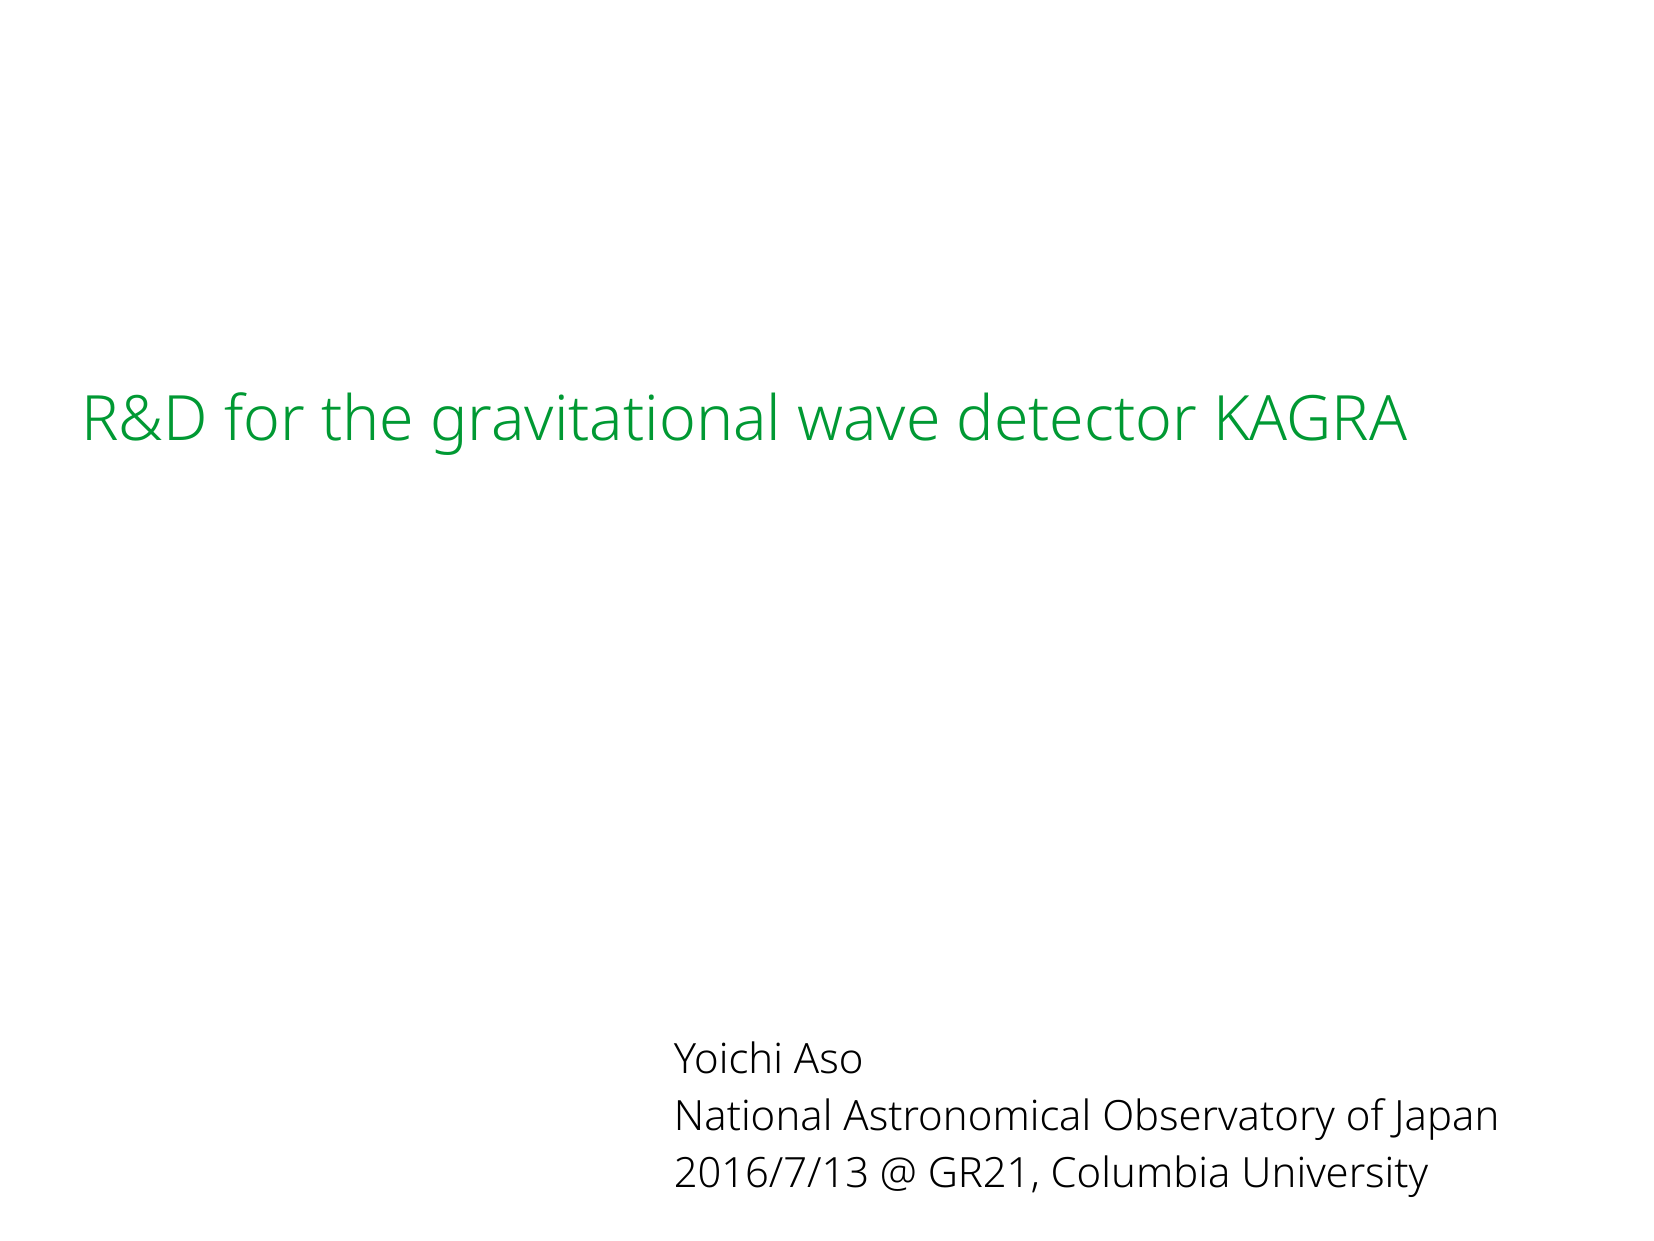

R&D for the gravitational wave detector KAGRA
Yoichi Aso
National Astronomical Observatory of Japan
2016/7/13 @ GR21, Columbia University